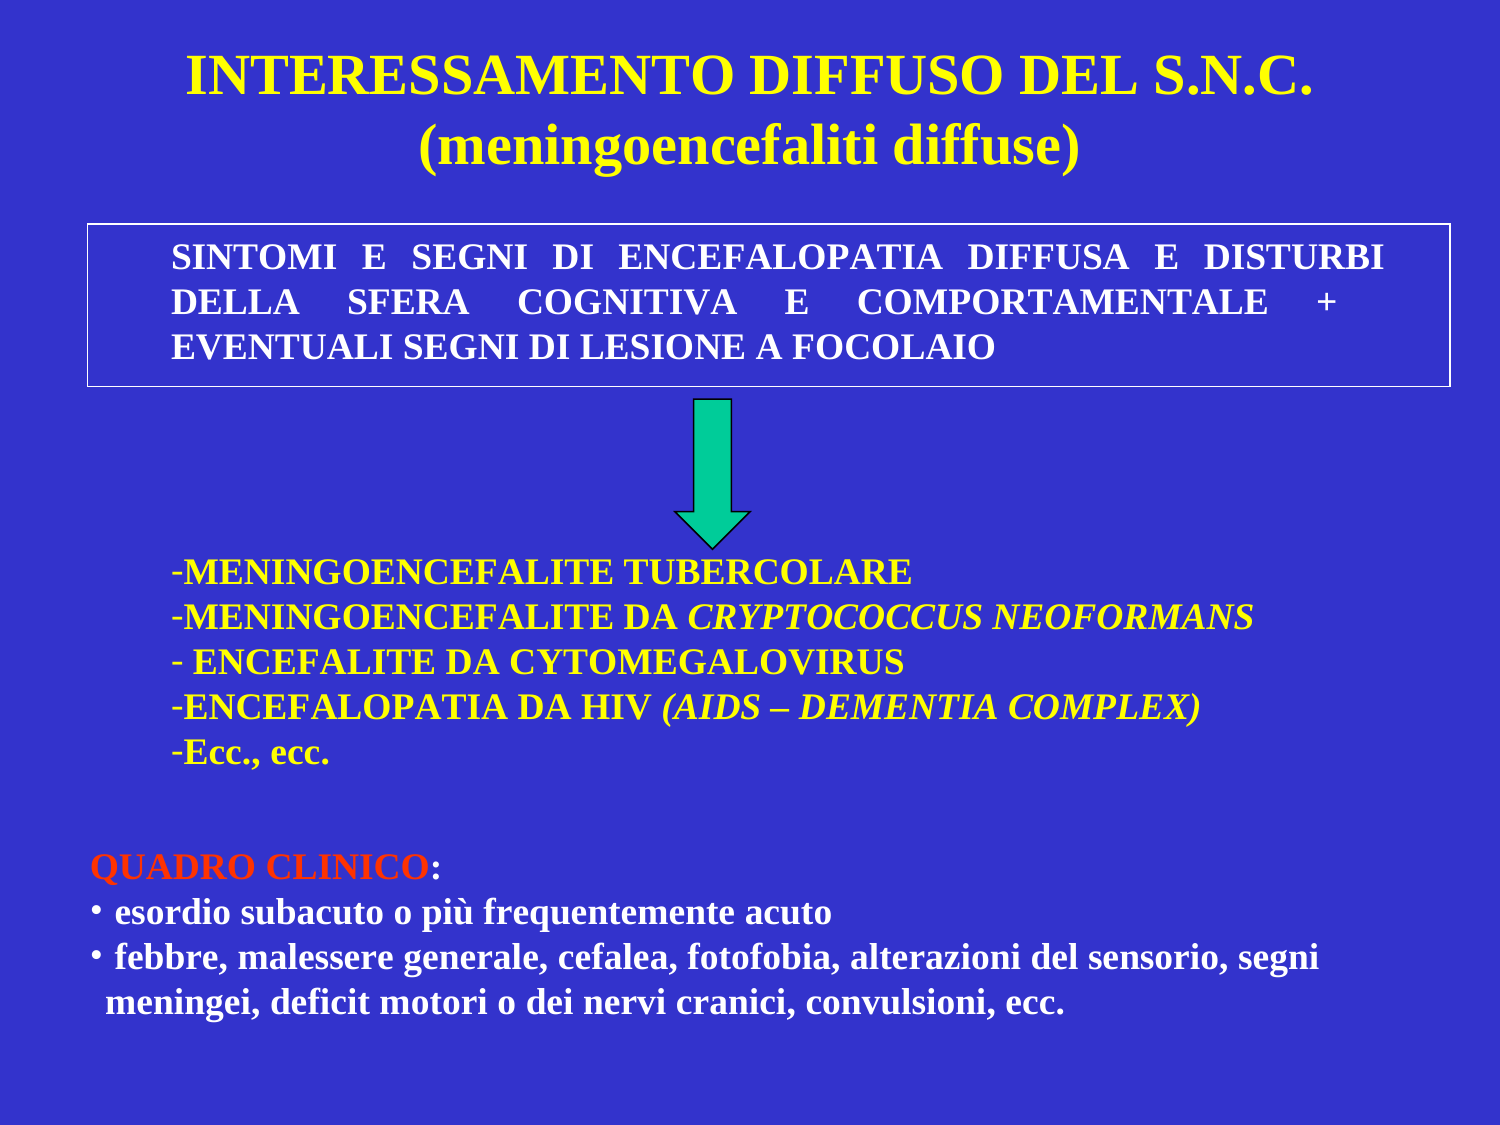

INTERESSAMENTO DIFFUSO DEL S.N.C.
(meningoencefaliti diffuse)
SINTOMI E SEGNI DI ENCEFALOPATIA DIFFUSA E DISTURBI DELLA SFERA COGNITIVA E COMPORTAMENTALE + EVENTUALI SEGNI DI LESIONE A FOCOLAIO
MENINGOENCEFALITE TUBERCOLARE
MENINGOENCEFALITE DA CRYPTOCOCCUS NEOFORMANS
 ENCEFALITE DA CYTOMEGALOVIRUS
ENCEFALOPATIA DA HIV (AIDS – DEMENTIA COMPLEX)
Ecc., ecc.
QUADRO CLINICO:
 esordio subacuto o più frequentemente acuto
 febbre, malessere generale, cefalea, fotofobia, alterazioni del sensorio, segni meningei, deficit motori o dei nervi cranici, convulsioni, ecc.